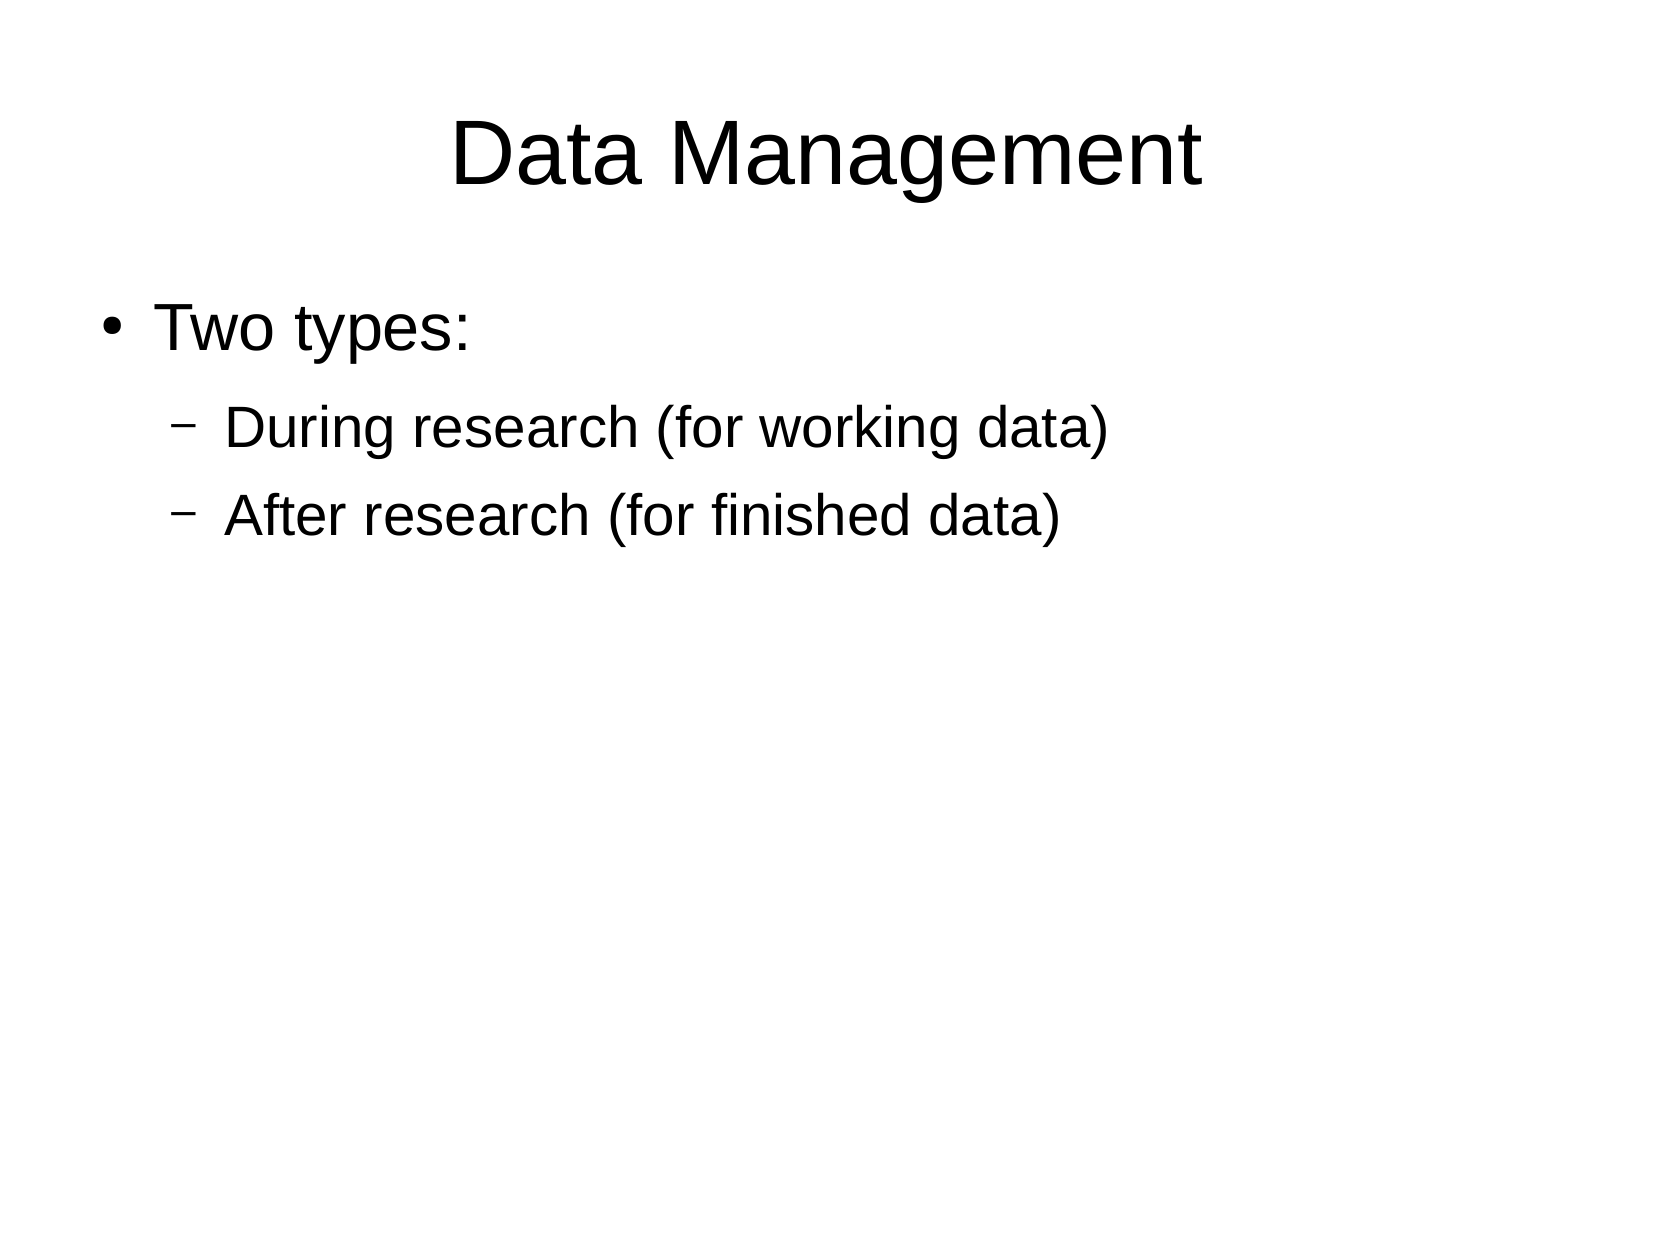

# Data Management
Two types:
During research (for working data)
After research (for finished data)